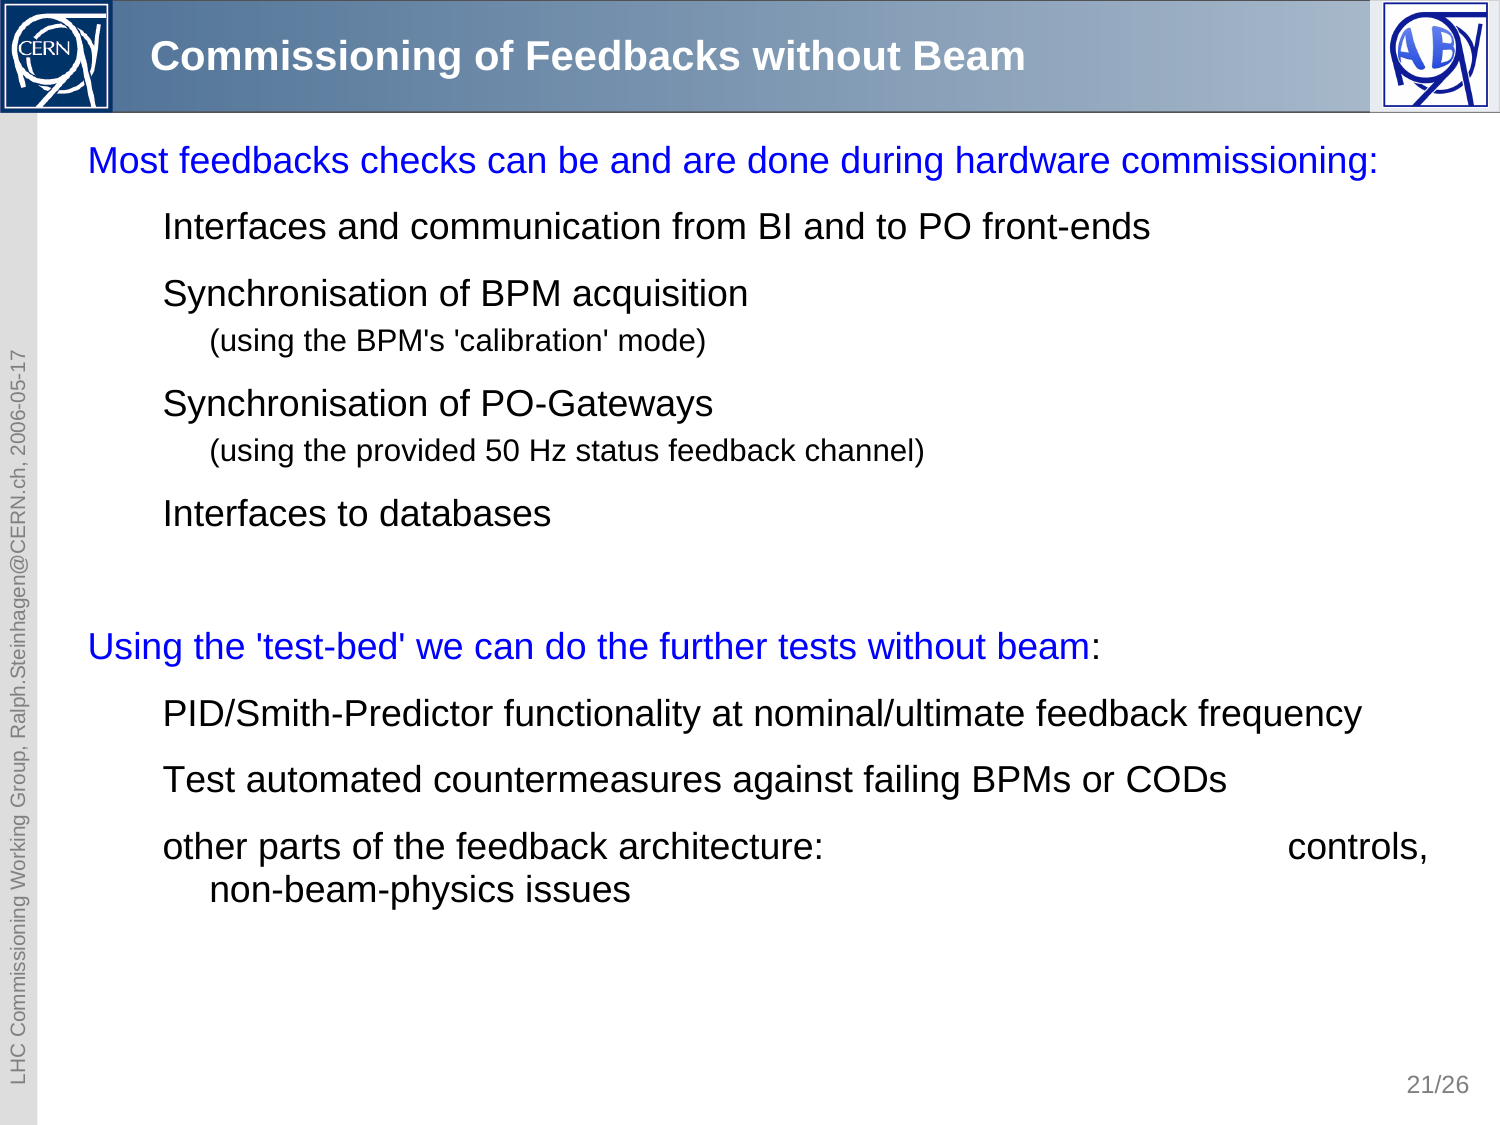

# Commissioning of Feedbacks without Beam
Most feedbacks checks can be and are done during hardware commissioning:
Interfaces and communication from BI and to PO front-ends
Synchronisation of BPM acquisition 					(using the BPM's 'calibration' mode)
Synchronisation of PO-Gateways 					(using the provided 50 Hz status feedback channel)
Interfaces to databases
Using the 'test-bed' we can do the further tests without beam:
PID/Smith-Predictor functionality at nominal/ultimate feedback frequency
Test automated countermeasures against failing BPMs or CODs
other parts of the feedback architecture:				controls, non-beam-physics issues